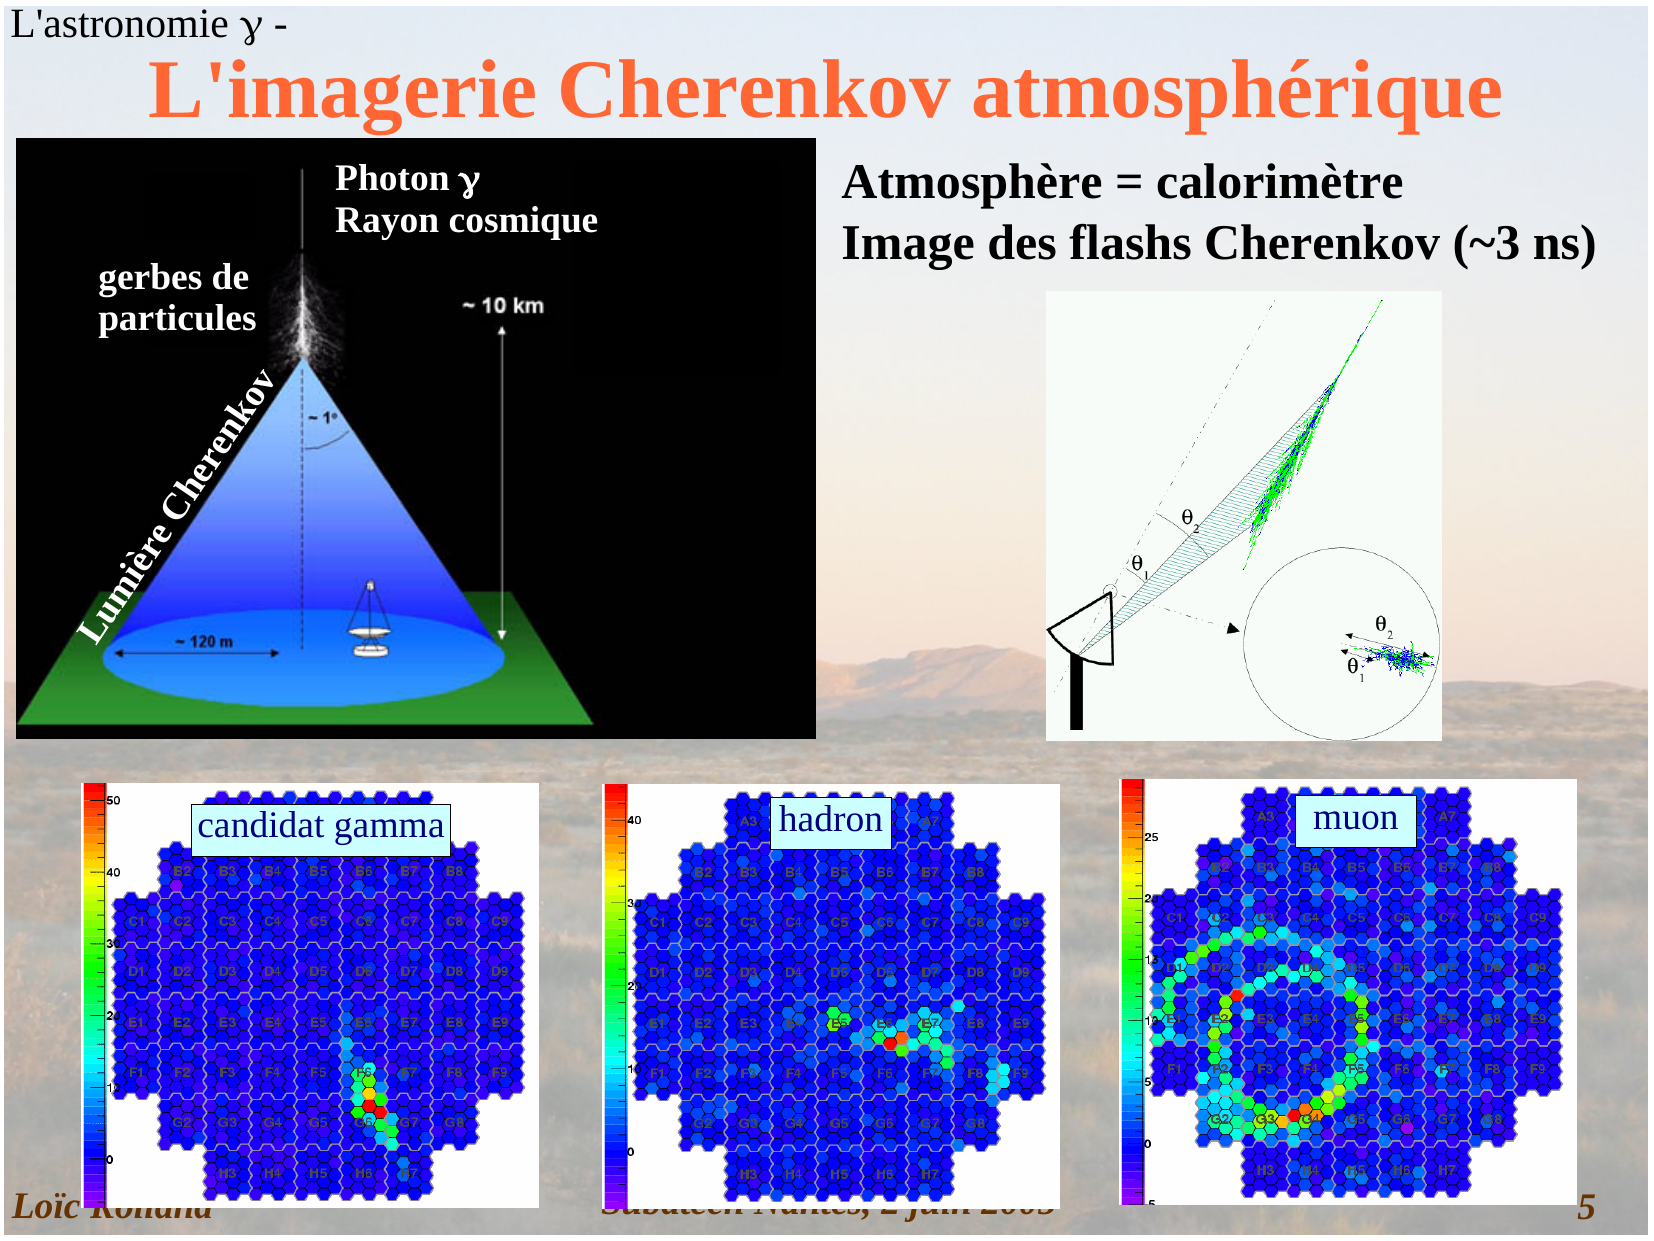

L'astronomie  -
# L'imagerie Cherenkov atmosphérique
Photon 
Rayon cosmique
gerbes de particules
Lumière Cherenkov
Atmosphère = calorimètre
Image des flashs Cherenkov (~3 ns)
muon
hadron
candidat gamma